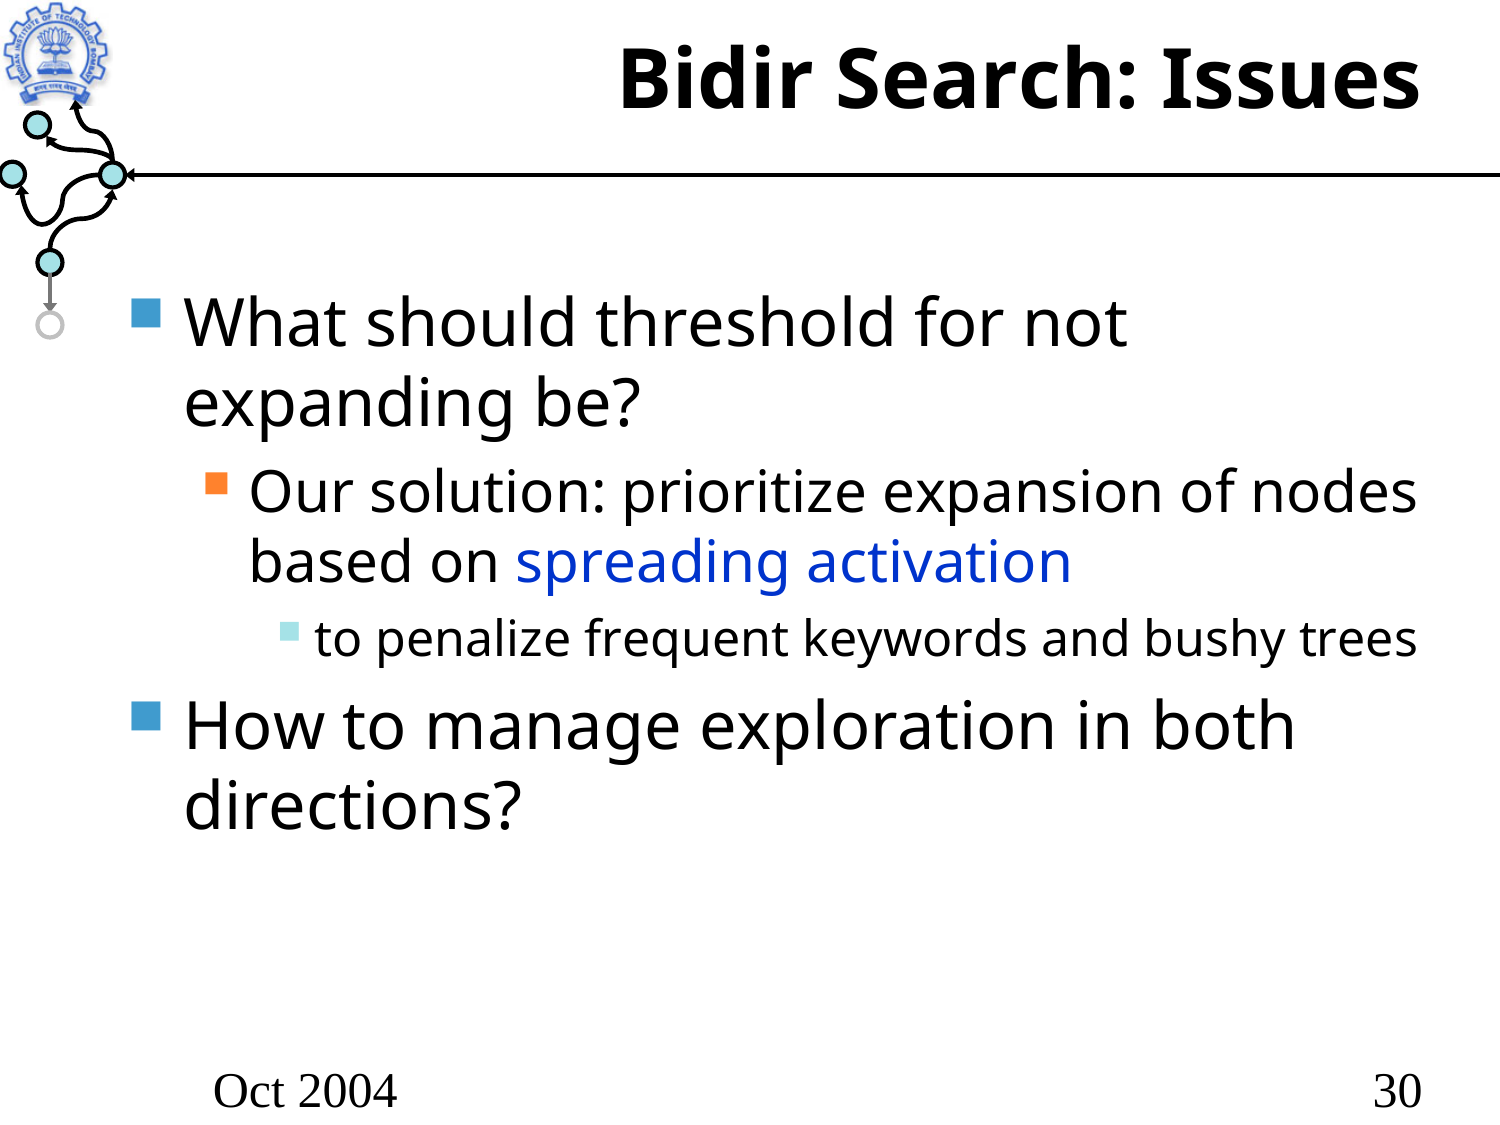

# Bidir Search: Issues
What should threshold for not expanding be?
Our solution: prioritize expansion of nodes based on spreading activation
to penalize frequent keywords and bushy trees
How to manage exploration in both directions?
Oct 2004
30